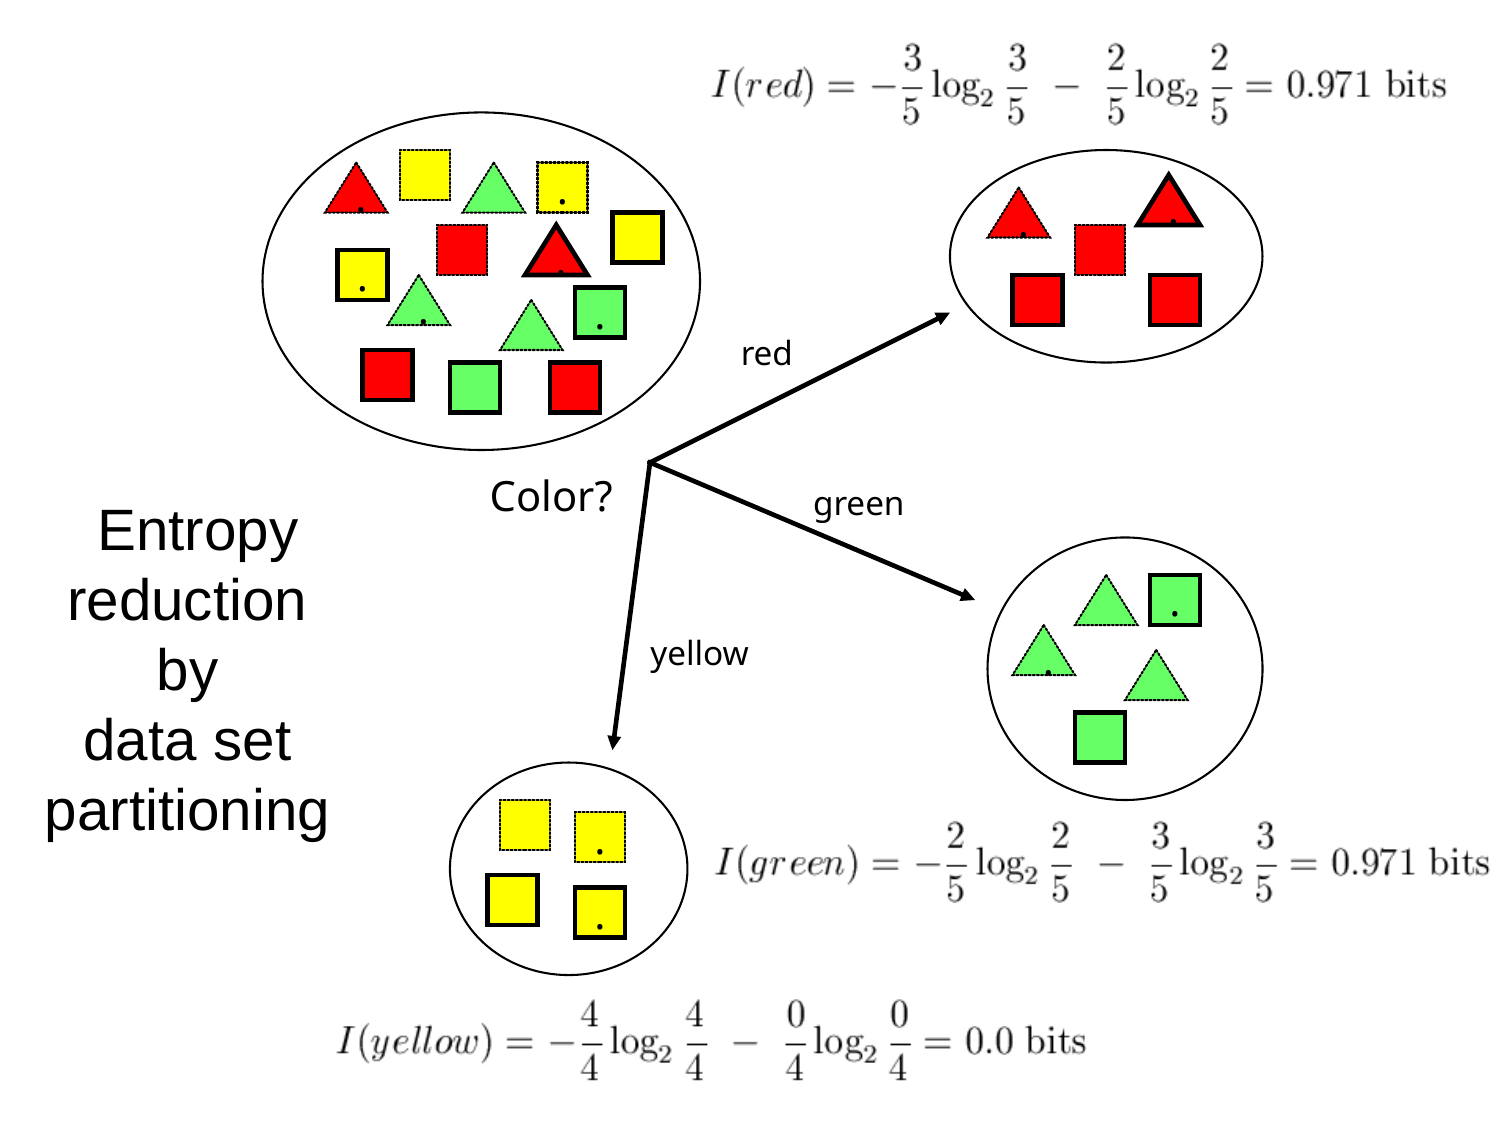

.
.
.
.
.
.
.
.
red
green
yellow
Color?
# Entropy reduction by data set partitioning
.
.
.
.